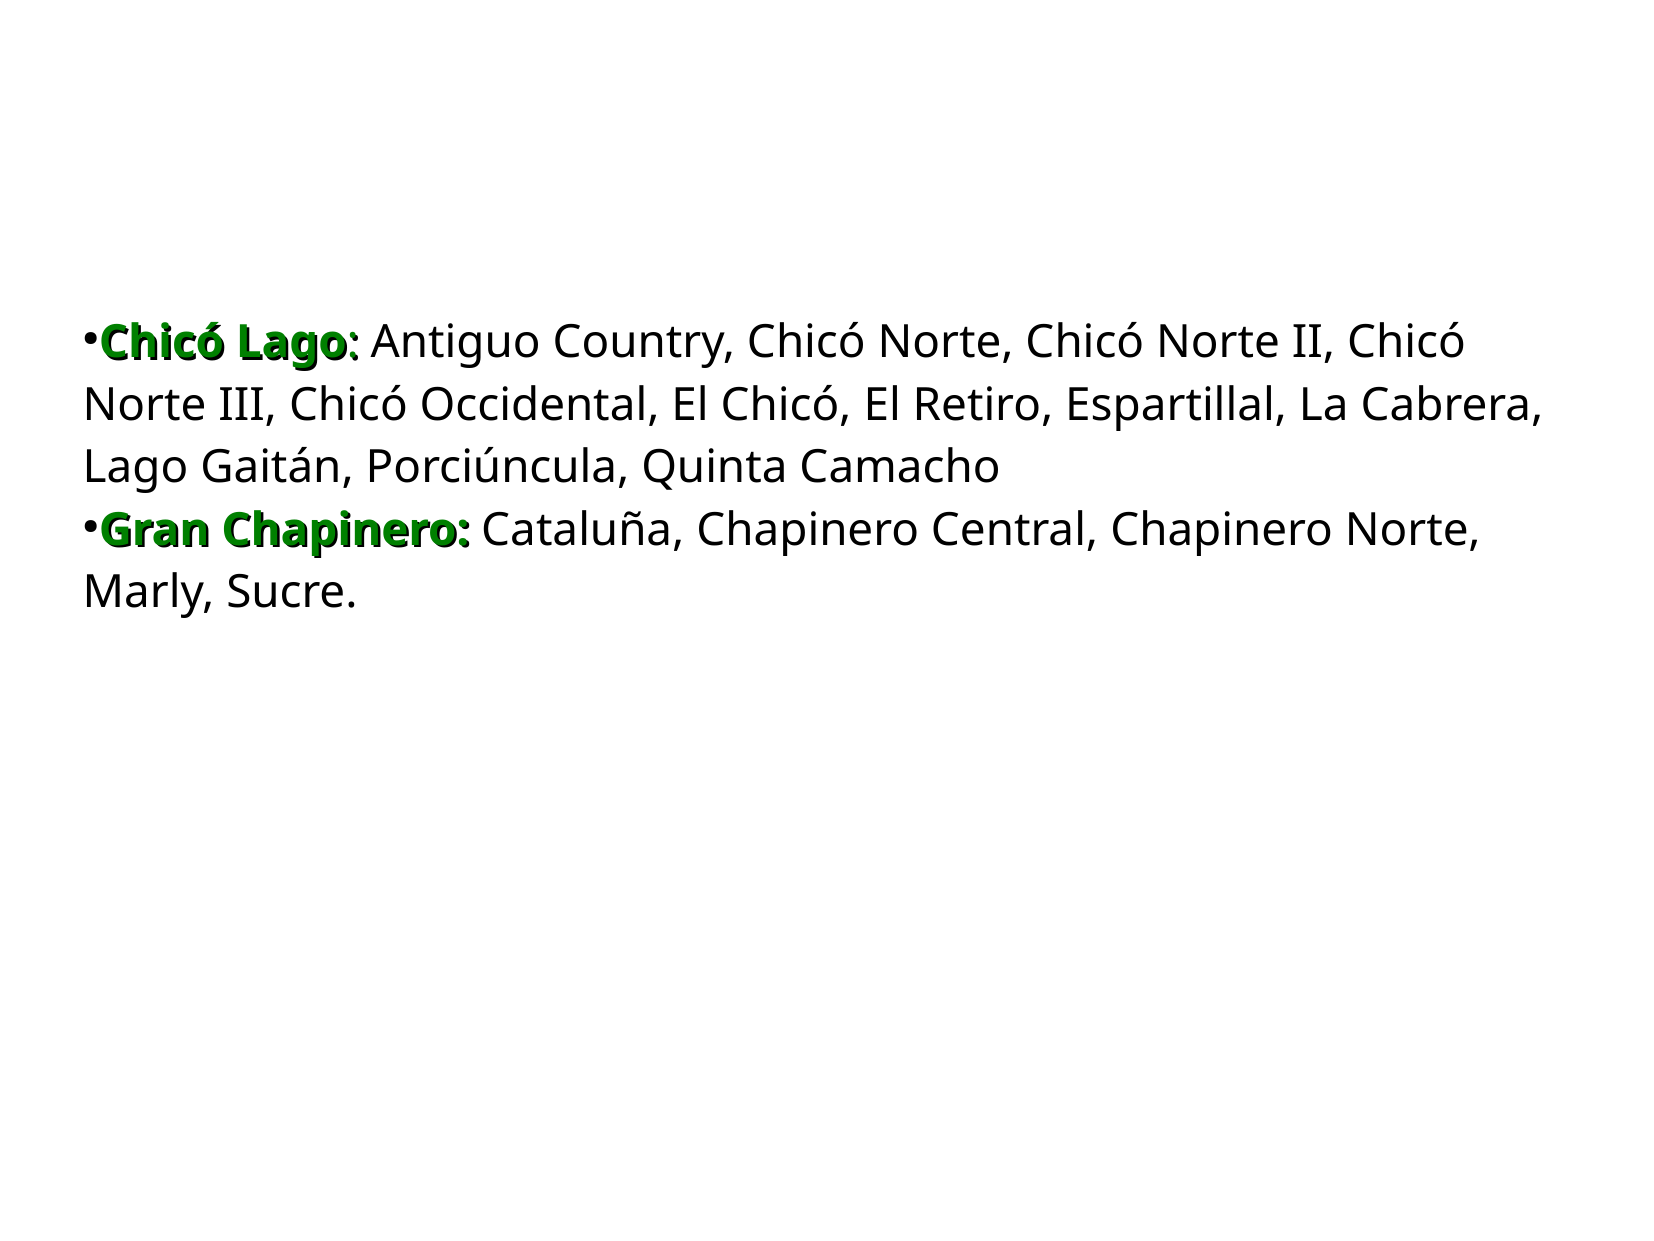

# Chicó Lago: Antiguo Country, Chicó Norte, Chicó Norte II, Chicó Norte III, Chicó Occidental, El Chicó, El Retiro, Espartillal, La Cabrera, Lago Gaitán, Porciúncula, Quinta Camacho
Gran Chapinero: Cataluña, Chapinero Central, Chapinero Norte, Marly, Sucre.